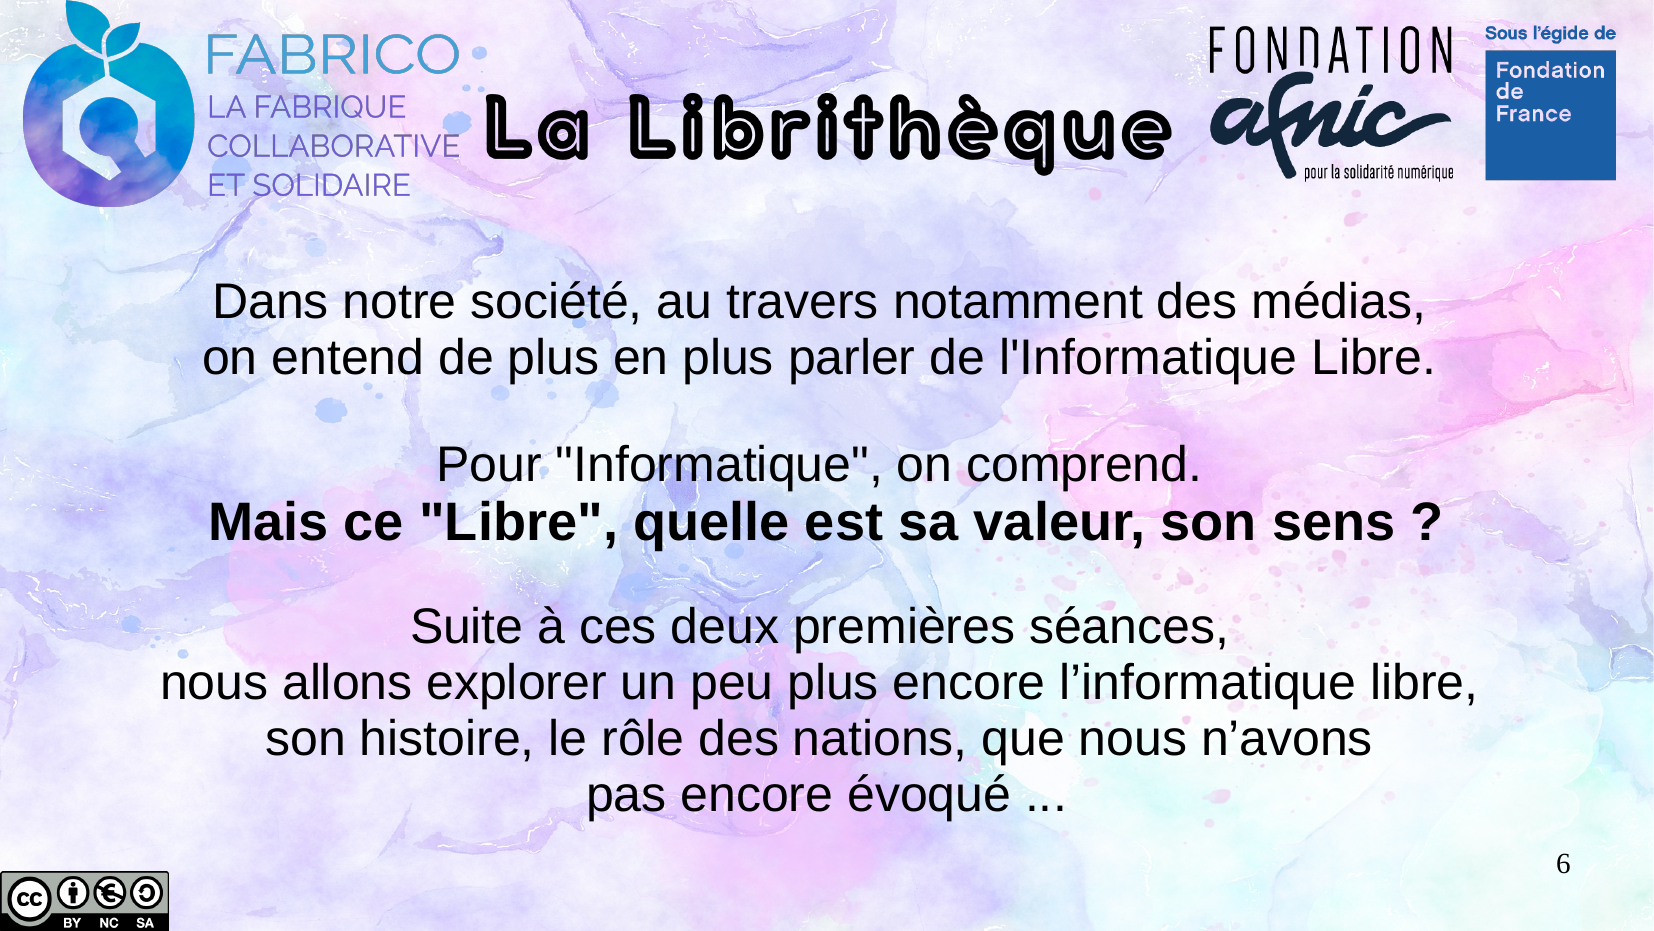

#
Dans notre société, au travers notamment des médias,
on entend de plus en plus parler de l'Informatique Libre.
Pour "Informatique", on comprend.
Mais ce "Libre", quelle est sa valeur, son sens ?
Suite à ces deux premières séances,
nous allons explorer un peu plus encore l’informatique libre,
son histoire, le rôle des nations, que nous n’avons
pas encore évoqué ...
6